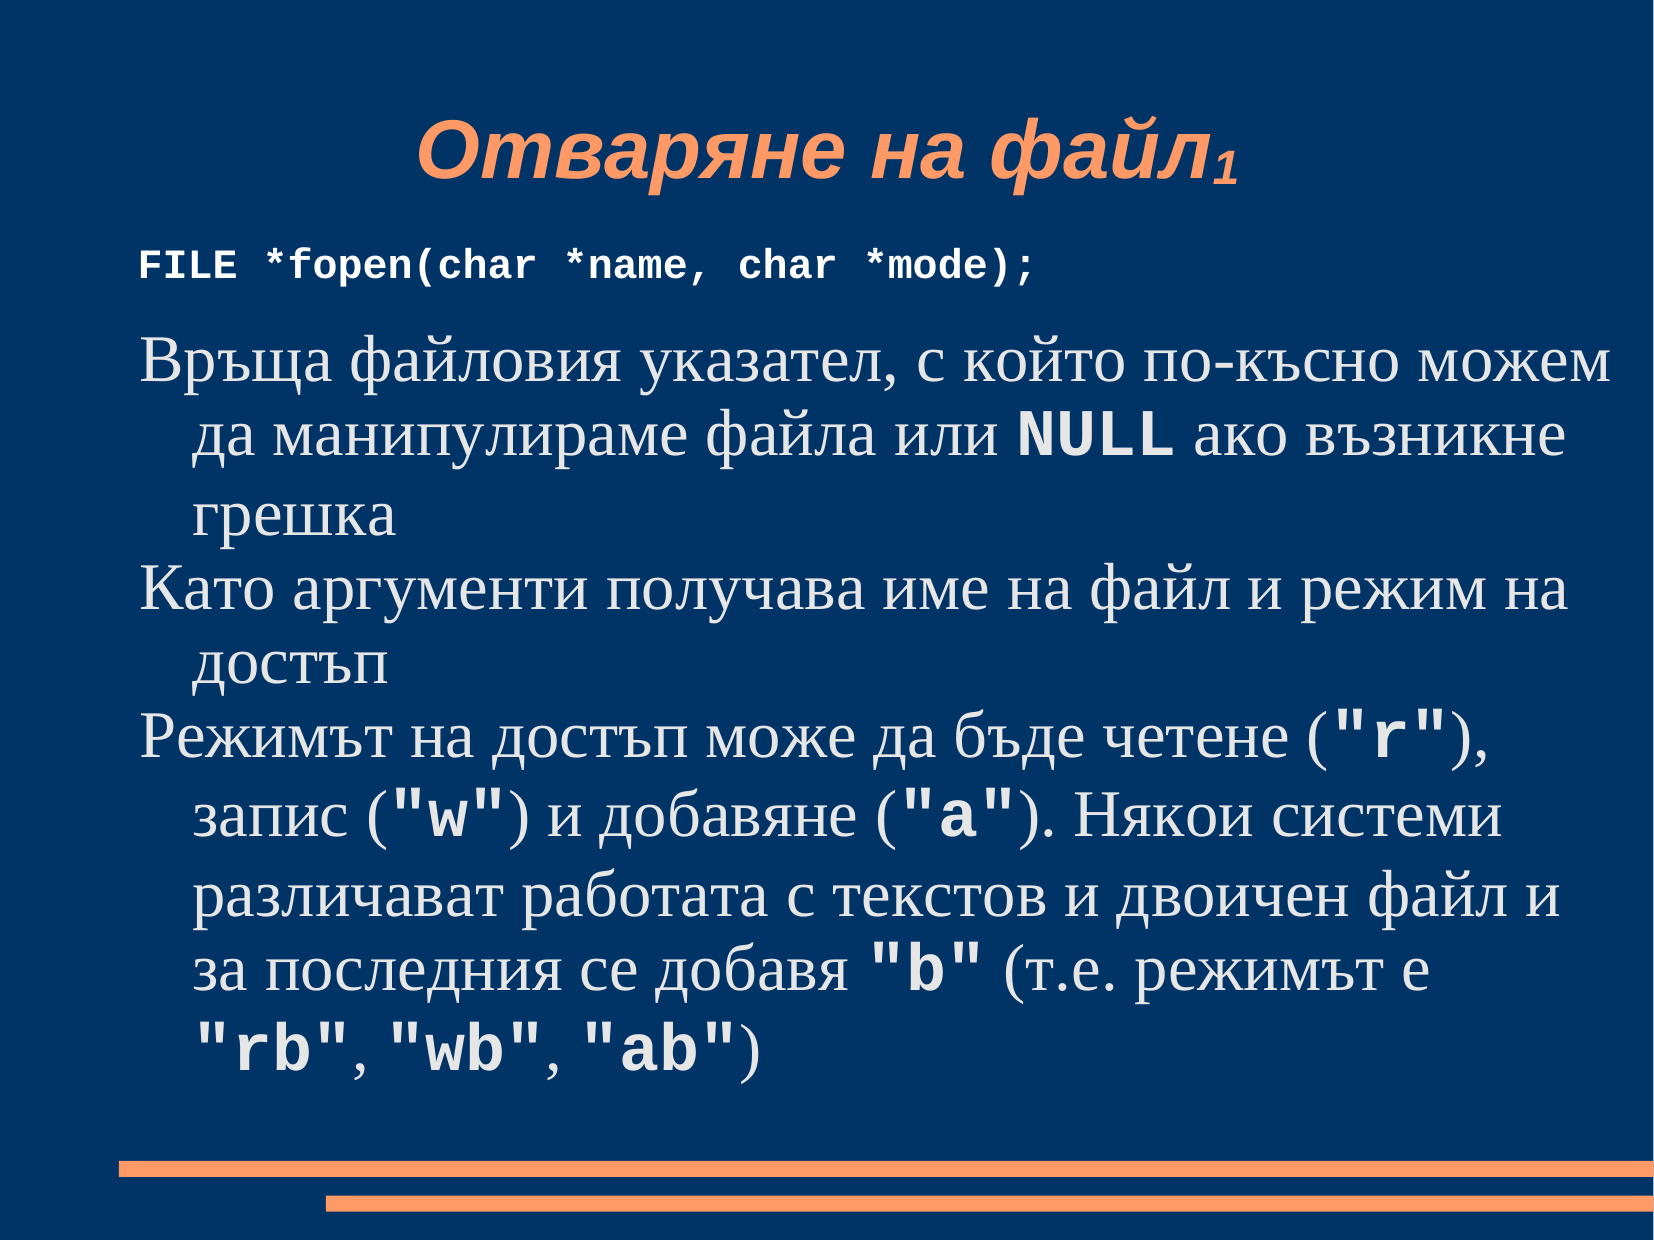

# Отваряне на файл1
FILE *fopen(char *name, char *mode);
Връща файловия указател, с който по-късно можем да манипулираме файла или NULL ако възникне грешка
Като аргументи получава име на файл и режим на достъп
Режимът на достъп може да бъде четене ("r"), запис ("w") и добавяне ("a"). Някои системи различават работата с текстов и двоичен файл и за последния се добавя "b" (т.е. режимът е "rb", "wb", "ab")